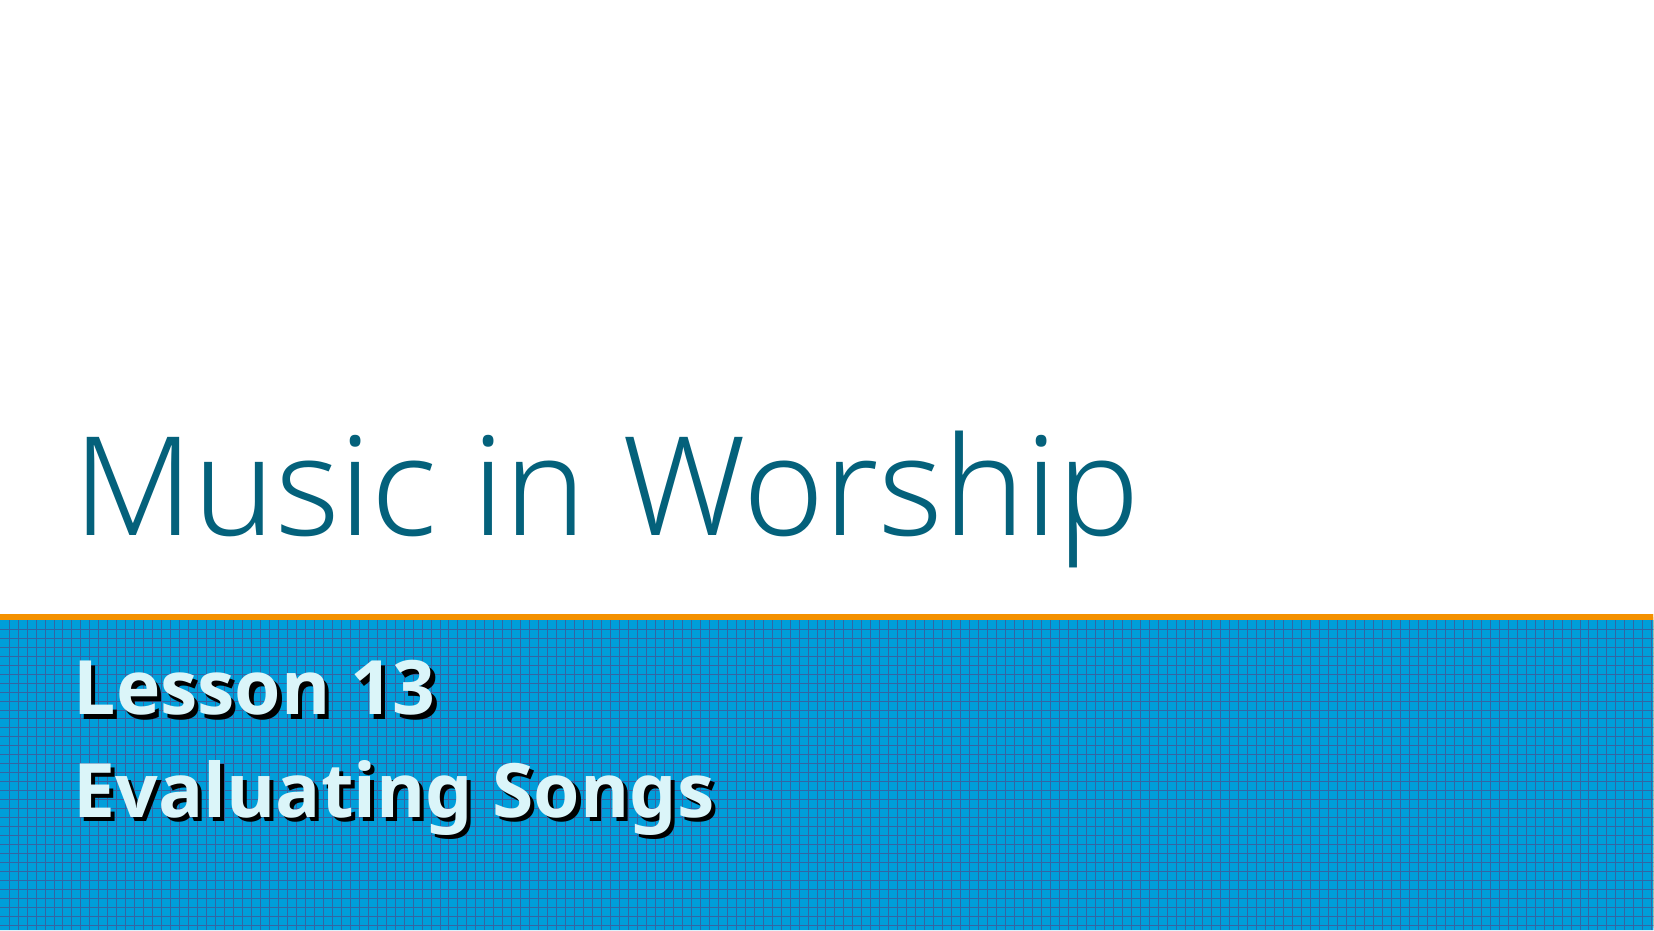

# Music in Worship
Lesson 13
Evaluating Songs